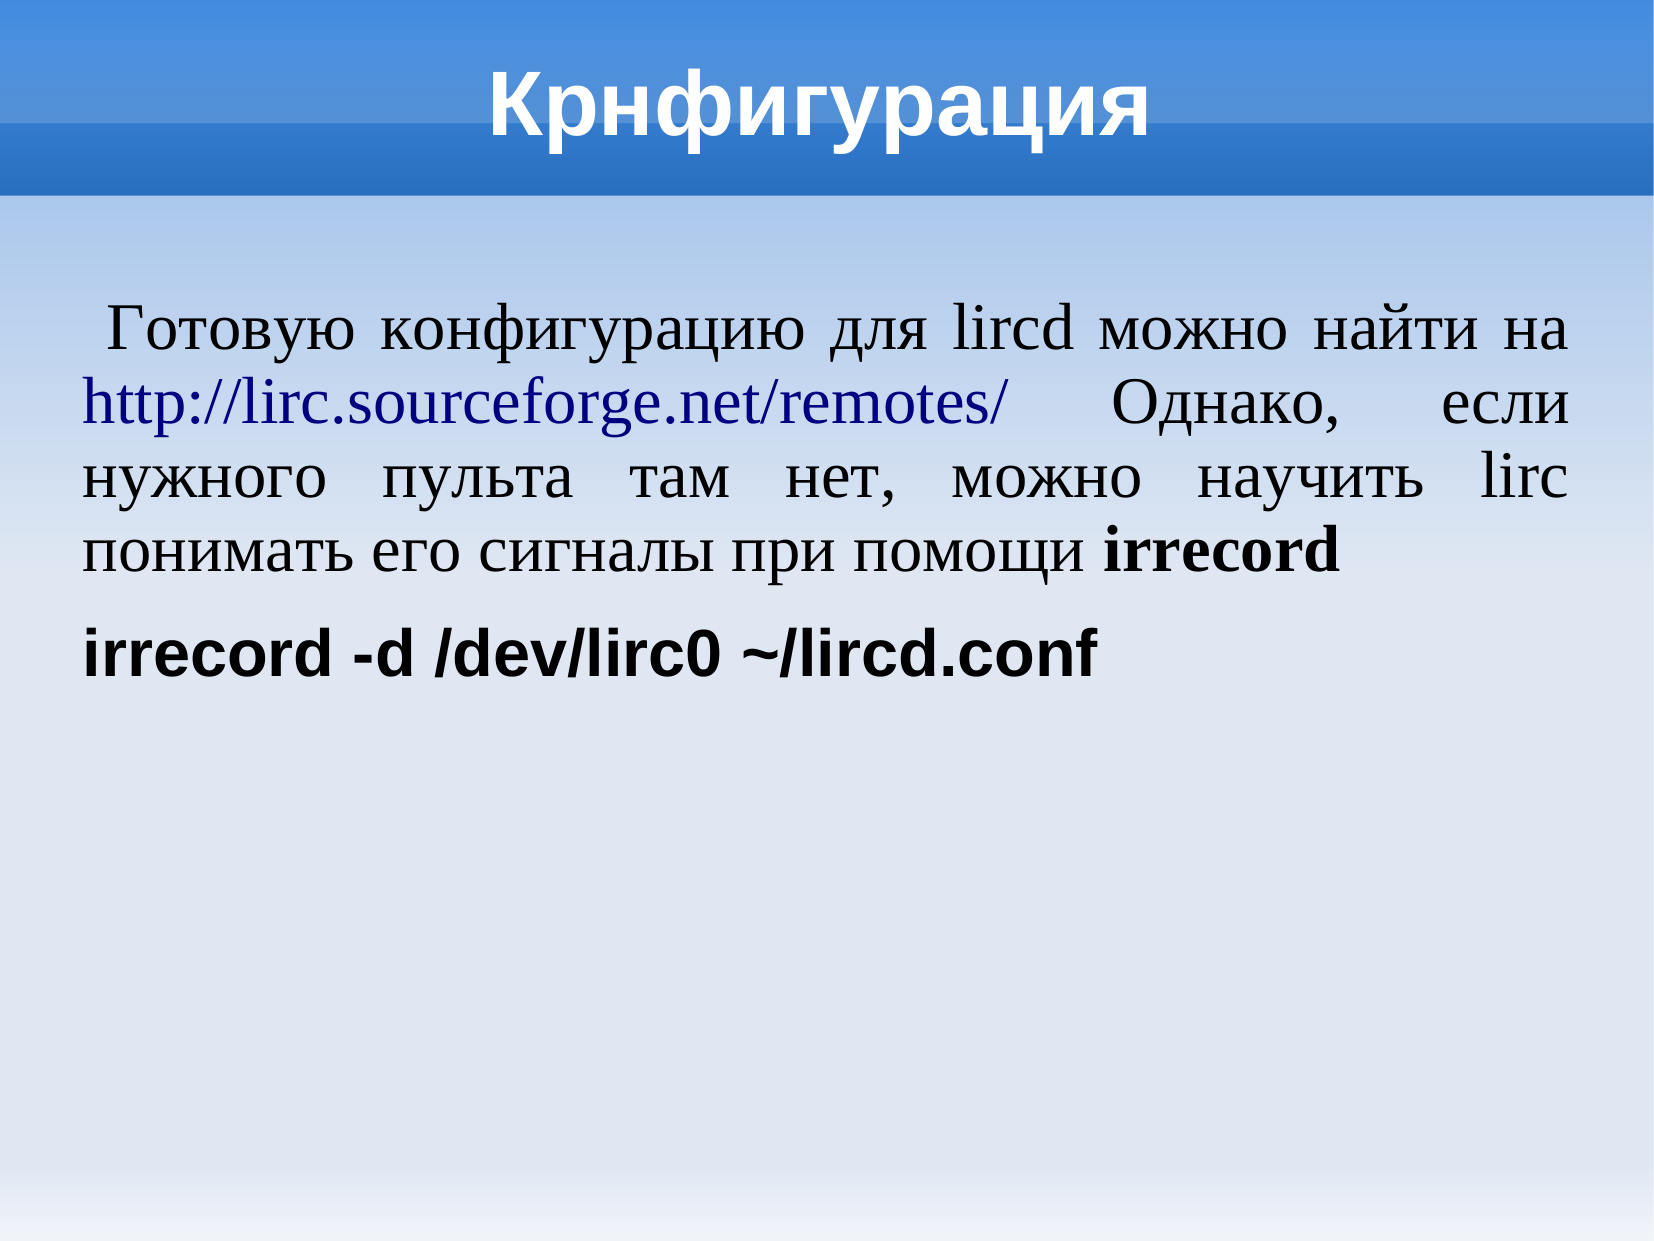

# Крнфигурация
 Готовую конфигурацию для lircd можно найти на http://lirc.sourceforge.net/remotes/ Однако, если нужного пульта там нет, можно научить lirc понимать его сигналы при помощи irrecord
irrecord -d /dev/lirc0 ~/lircd.conf